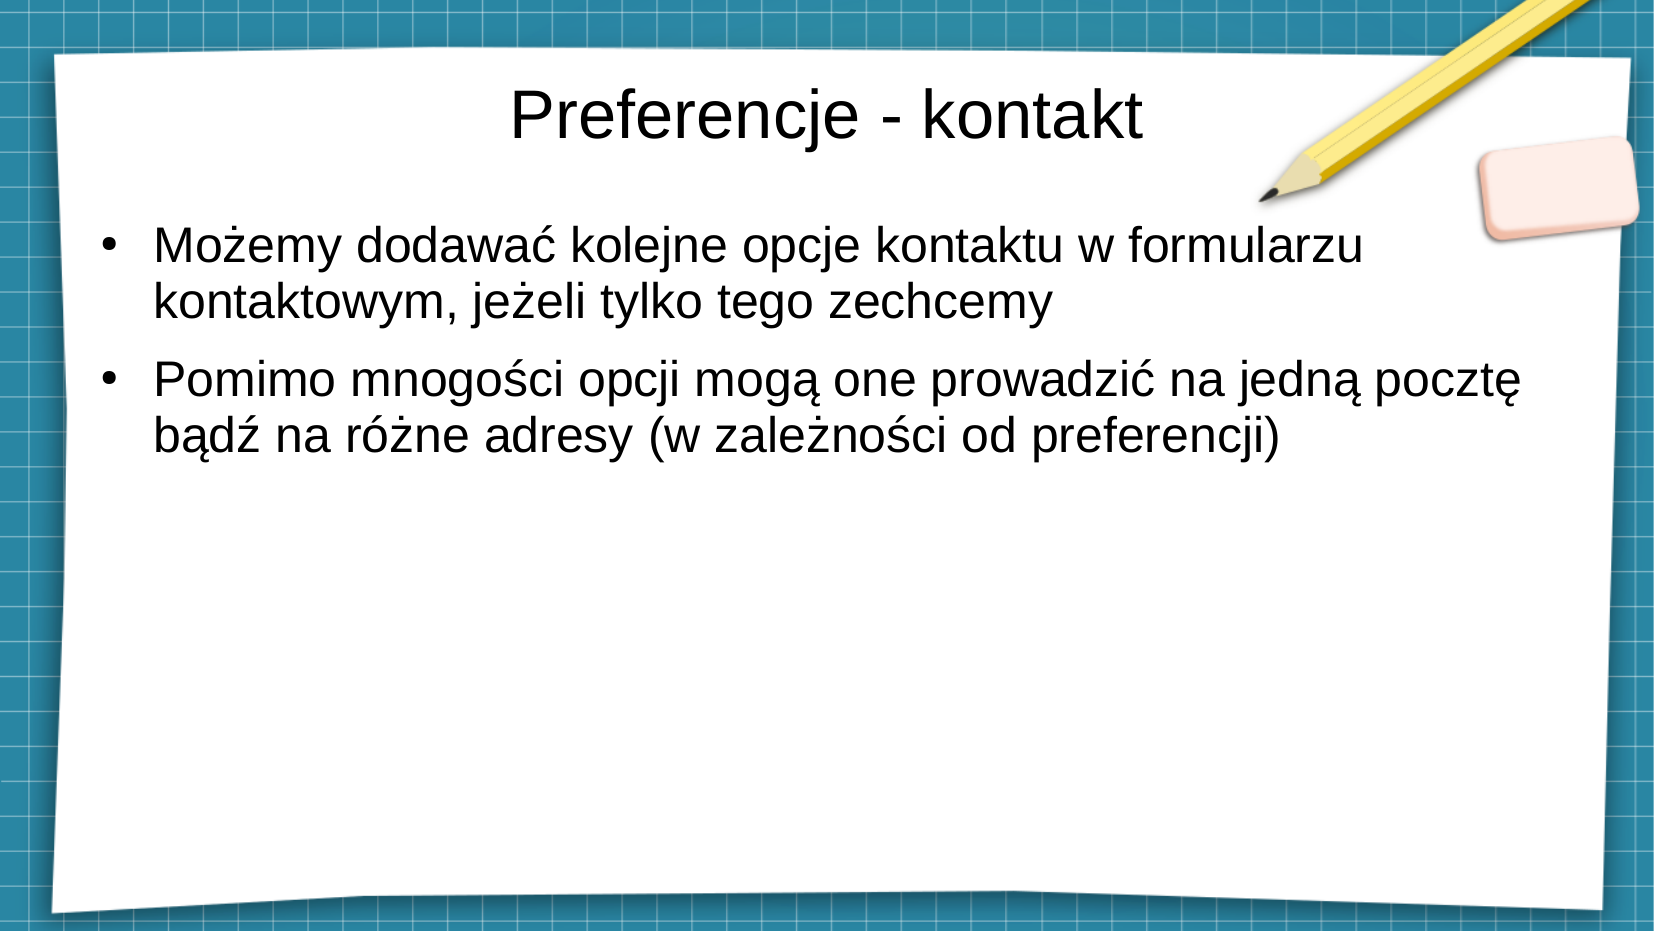

# Preferencje - kontakt
Możemy dodawać kolejne opcje kontaktu w formularzu kontaktowym, jeżeli tylko tego zechcemy
Pomimo mnogości opcji mogą one prowadzić na jedną pocztę bądź na różne adresy (w zależności od preferencji)